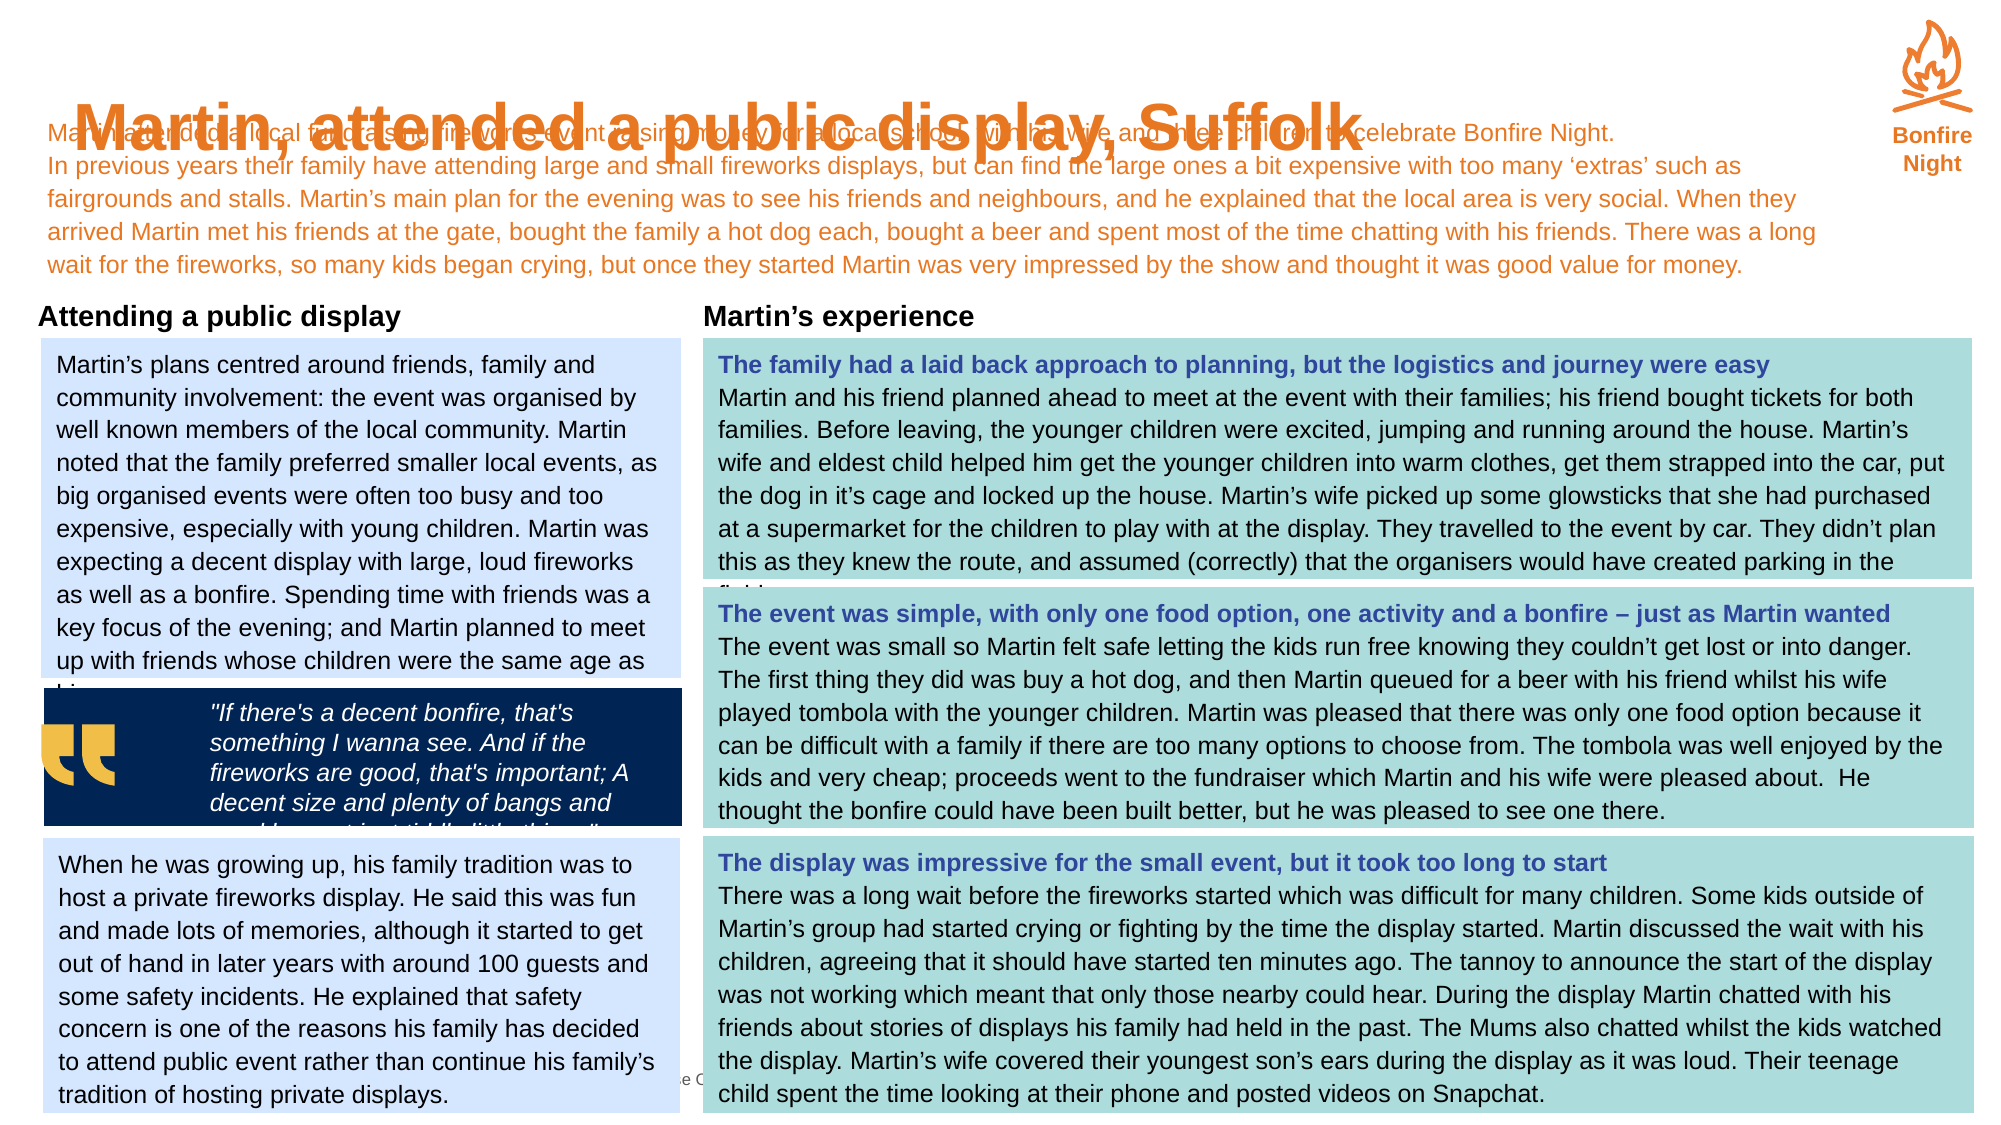

# Martin, attended a public display, Suffolk
Martin attended a local fundraising fireworks event raising money for a local school, with his wife and three children to celebrate Bonfire Night.
In previous years their family have attending large and small fireworks displays, but can find the large ones a bit expensive with too many ‘extras’ such as fairgrounds and stalls. Martin’s main plan for the evening was to see his friends and neighbours, and he explained that the local area is very social. When they arrived Martin met his friends at the gate, bought the family a hot dog each, bought a beer and spent most of the time chatting with his friends. There was a long wait for the fireworks, so many kids began crying, but once they started Martin was very impressed by the show and thought it was good value for money.
Bonfire Night
Attending a public display
Martin’s experience
Martin’s plans centred around friends, family and community involvement: the event was organised by well known members of the local community. Martin noted that the family preferred smaller local events, as big organised events were often too busy and too expensive, especially with young children. Martin was expecting a decent display with large, loud fireworks as well as a bonfire. Spending time with friends was a key focus of the evening; and Martin planned to meet up with friends whose children were the same age as his.
The family had a laid back approach to planning, but the logistics and journey were easy
Martin and his friend planned ahead to meet at the event with their families; his friend bought tickets for both families. Before leaving, the younger children were excited, jumping and running around the house. Martin’s wife and eldest child helped him get the younger children into warm clothes, get them strapped into the car, put the dog in it’s cage and locked up the house. Martin’s wife picked up some glowsticks that she had purchased at a supermarket for the children to play with at the display. They travelled to the event by car. They didn’t plan this as they knew the route, and assumed (correctly) that the organisers would have created parking in the fields.
The event was simple, with only one food option, one activity and a bonfire – just as Martin wanted
The event was small so Martin felt safe letting the kids run free knowing they couldn’t get lost or into danger. The first thing they did was buy a hot dog, and then Martin queued for a beer with his friend whilst his wife played tombola with the younger children. Martin was pleased that there was only one food option because it can be difficult with a family if there are too many options to choose from. The tombola was well enjoyed by the kids and very cheap; proceeds went to the fundraiser which Martin and his wife were pleased about. He thought the bonfire could have been built better, but he was pleased to see one there.
"If there's a decent bonfire, that's something I wanna see. And if the fireworks are good, that's important; A decent size and plenty of bangs and sparkles, not just tiddly little things"
The display was impressive for the small event, but it took too long to start
There was a long wait before the fireworks started which was difficult for many children. Some kids outside of Martin’s group had started crying or fighting by the time the display started. Martin discussed the wait with his children, agreeing that it should have started ten minutes ago. The tannoy to announce the start of the display was not working which meant that only those nearby could hear. During the display Martin chatted with his friends about stories of displays his family had held in the past. The Mums also chatted whilst the kids watched the display. Martin’s wife covered their youngest son’s ears during the display as it was loud. Their teenage child spent the time looking at their phone and posted videos on Snapchat.
When he was growing up, his family tradition was to host a private fireworks display. He said this was fun and made lots of memories, although it started to get out of hand in later years with around 100 guests and some safety incidents. He explained that safety concern is one of the reasons his family has decided to attend public event rather than continue his family’s tradition of hosting private displays.